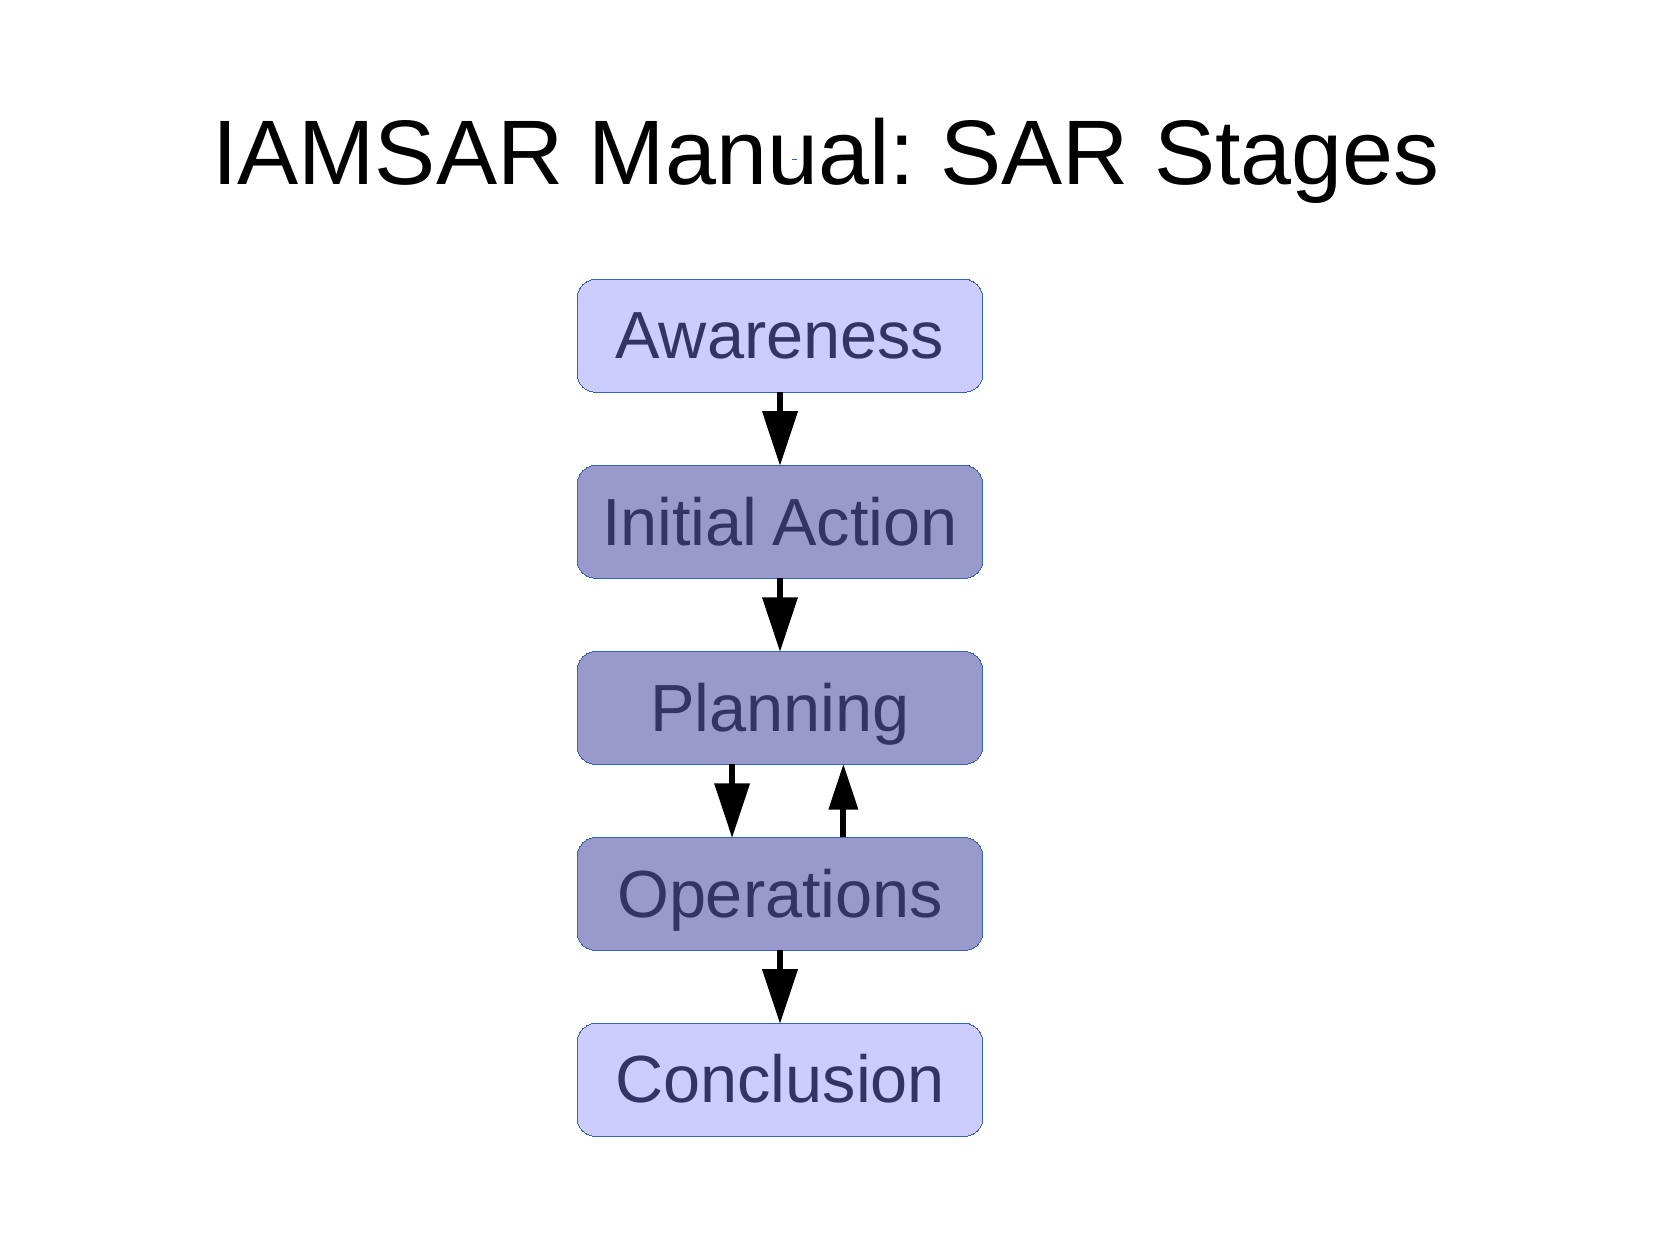

# IAMSAR Manual: SAR Stages
Awareness
Initial Action
Planning
Operations
Conclusion